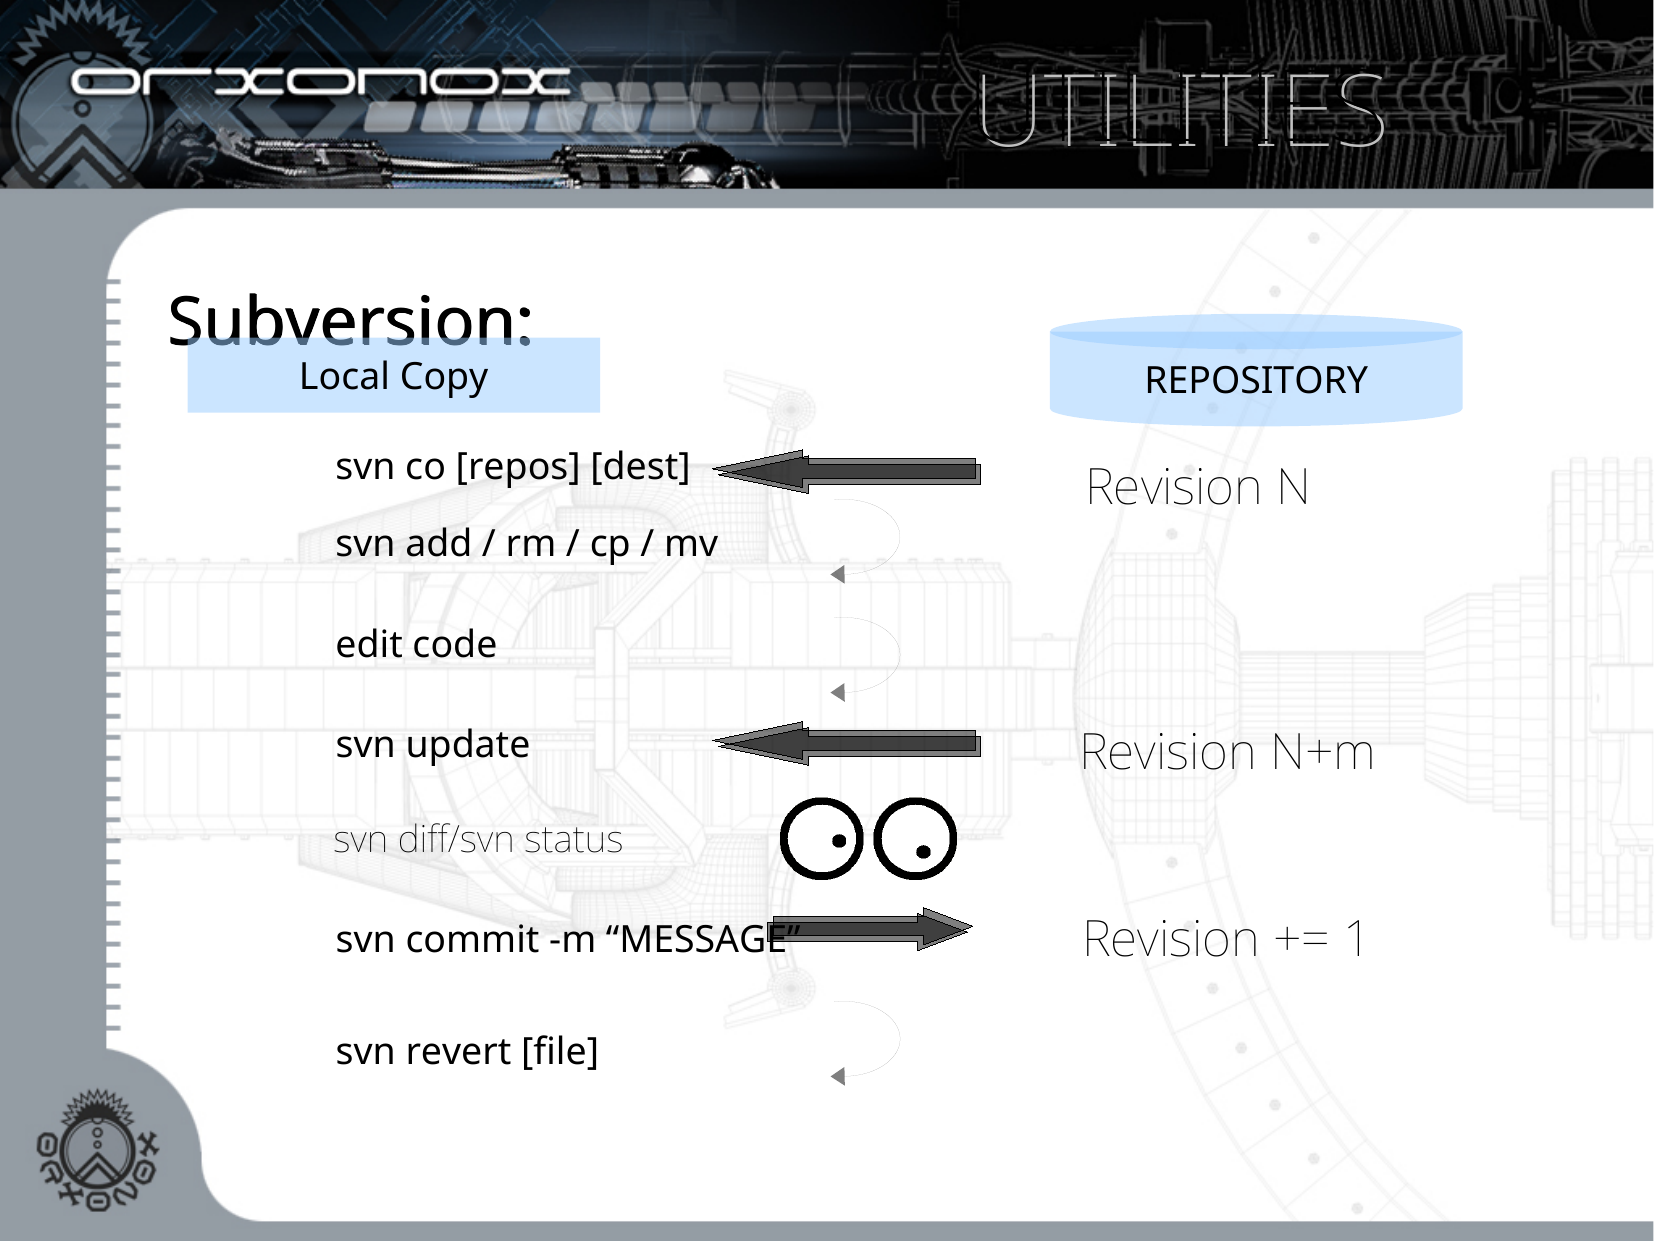

UTILITIES
Subversion:
REPOSITORY
Local Copy
svn co [repos] [dest]
Revision N
svn add / rm / cp / mv
edit code
Revision N+m
svn update
svn diff/svn status
Revision += 1
svn commit -m “MESSAGE”
svn revert [file]